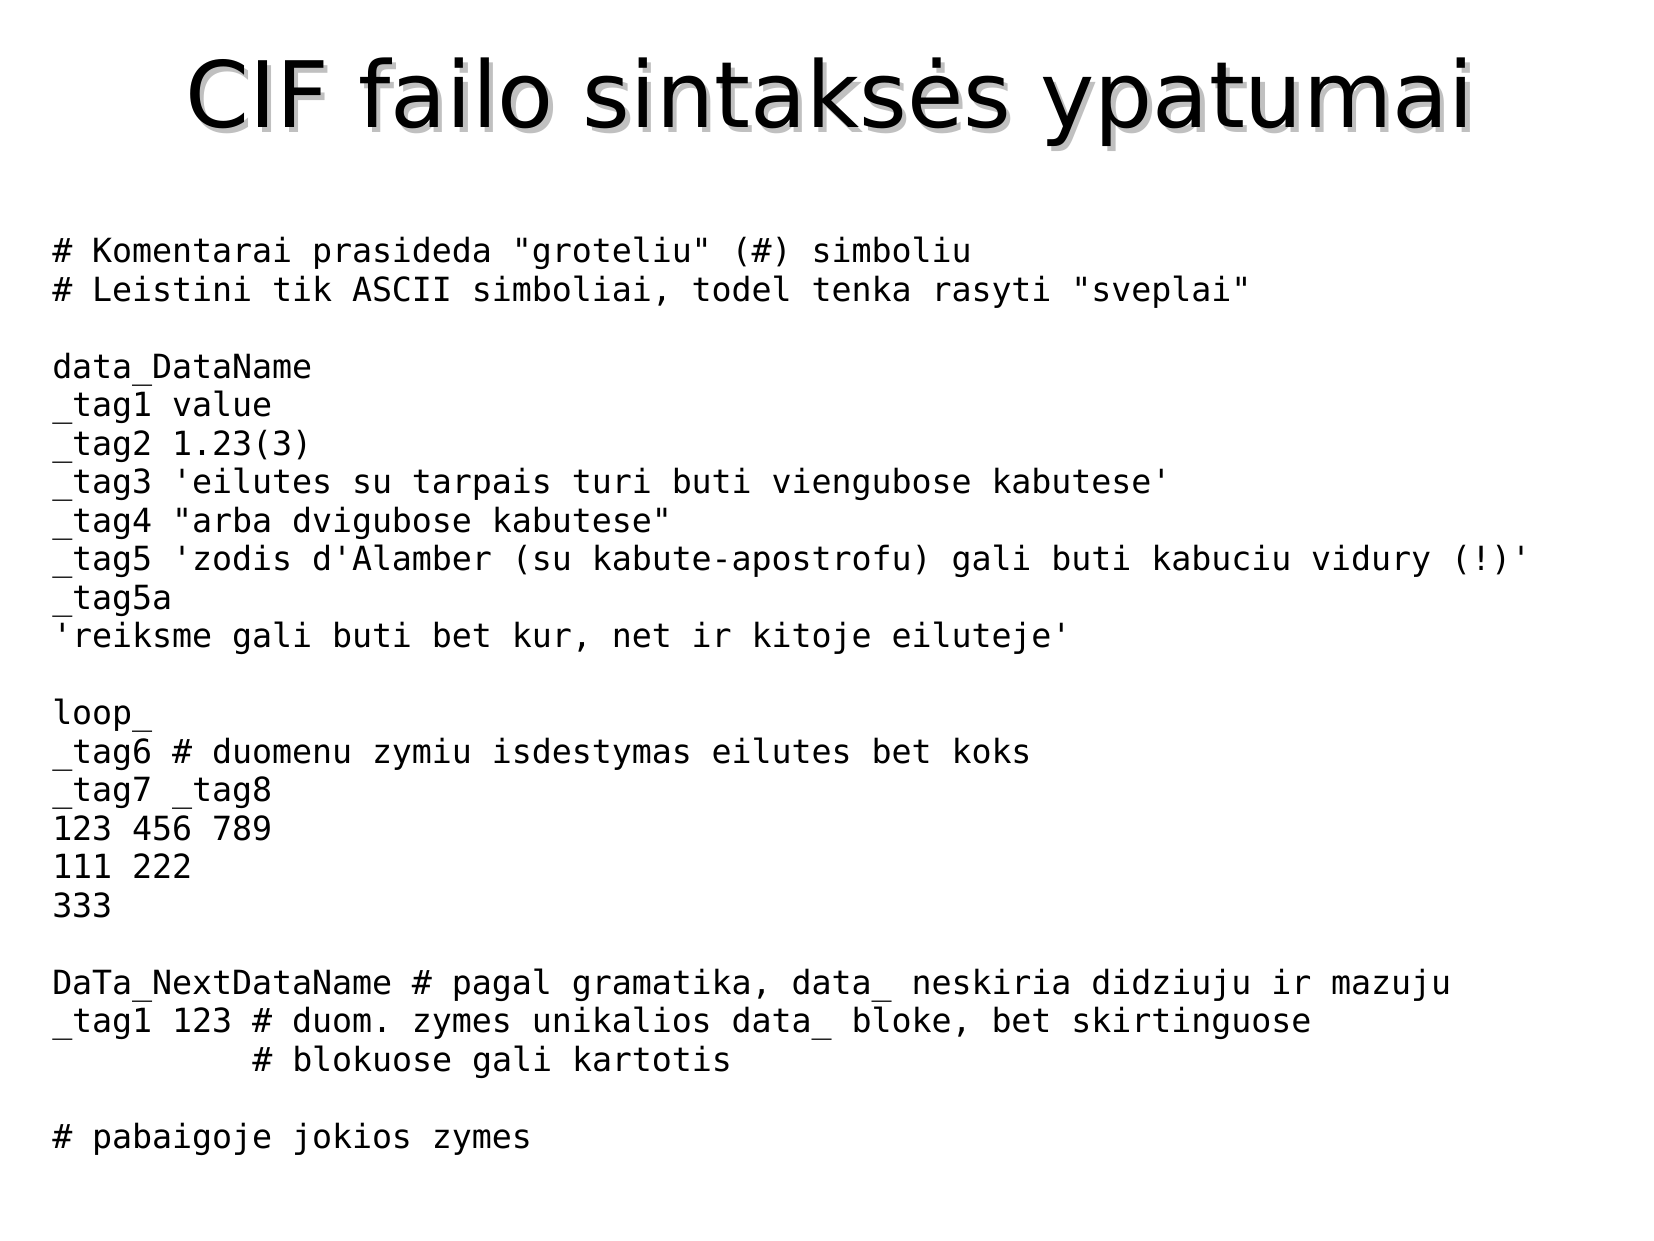

# CIF failo sintaksės ypatumai
# Komentarai prasideda "groteliu" (#) simboliu
# Leistini tik ASCII simboliai, todel tenka rasyti "sveplai"
data_DataName
_tag1 value
_tag2 1.23(3)
_tag3 'eilutes su tarpais turi buti viengubose kabutese'
_tag4 "arba dvigubose kabutese"
_tag5 'zodis d'Alamber (su kabute-apostrofu) gali buti kabuciu vidury (!)'
_tag5a
'reiksme gali buti bet kur, net ir kitoje eiluteje'
loop_
_tag6 # duomenu zymiu isdestymas eilutes bet koks
_tag7 _tag8
123 456 789
111 222
333
DaTa_NextDataName # pagal gramatika, data_ neskiria didziuju ir mazuju
_tag1 123 # duom. zymes unikalios data_ bloke, bet skirtinguose
 # blokuose gali kartotis
# pabaigoje jokios zymes